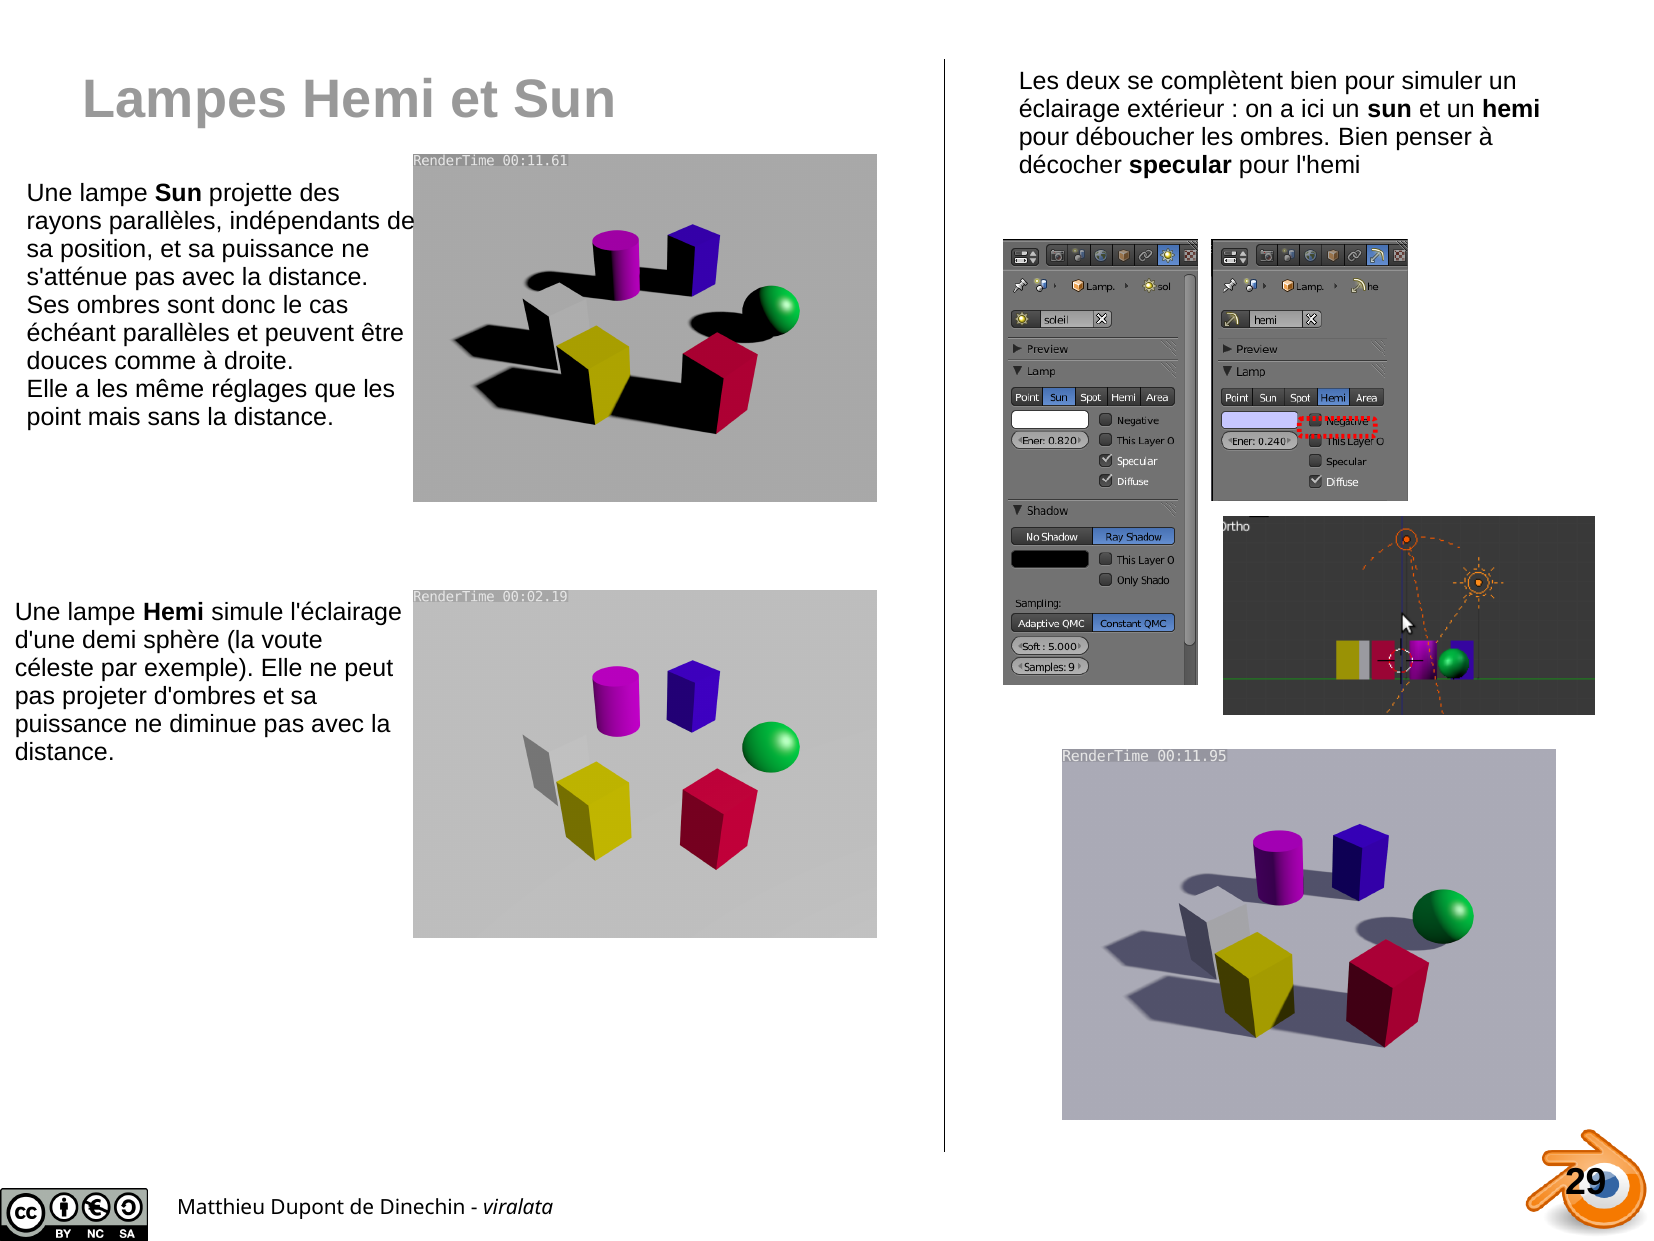

# Lampes Hemi et Sun
Les deux se complètent bien pour simuler un éclairage extérieur : on a ici un sun et un hemi pour déboucher les ombres. Bien penser à décocher specular pour l'hemi
Une lampe Sun projette des rayons parallèles, indépendants de sa position, et sa puissance ne s'atténue pas avec la distance.
Ses ombres sont donc le cas échéant parallèles et peuvent être douces comme à droite.
Elle a les même réglages que les point mais sans la distance.
Une lampe Hemi simule l'éclairage d'une demi sphère (la voute céleste par exemple). Elle ne peut pas projeter d'ombres et sa puissance ne diminue pas avec la distance.
29
Cours Blender Mars 2010